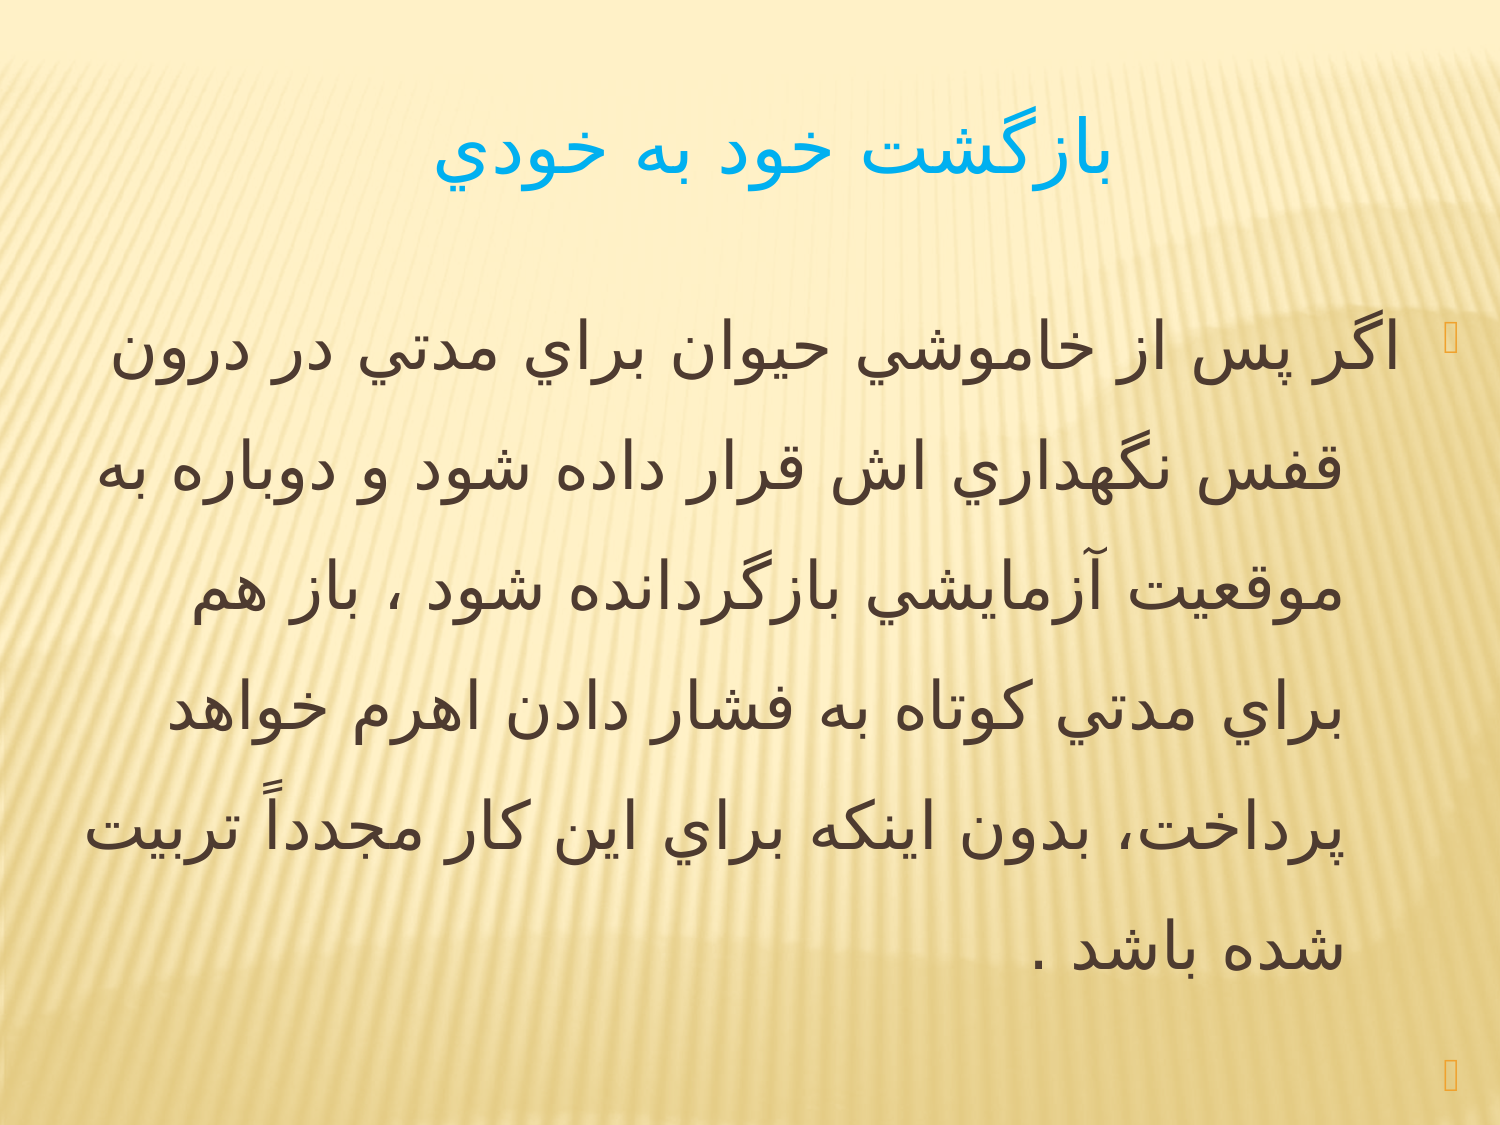

# بازگشت خود به خودي
اگر پس از خاموشي حيوان براي مدتي در درون قفس نگهداري اش قرار داده شود و دوباره به موقعيت آزمايشي بازگردانده شود ، باز هم براي مدتي كوتاه به فشار دادن اهرم خواهد پرداخت، بدون اينكه براي اين كار مجدداً تربيت شده باشد .